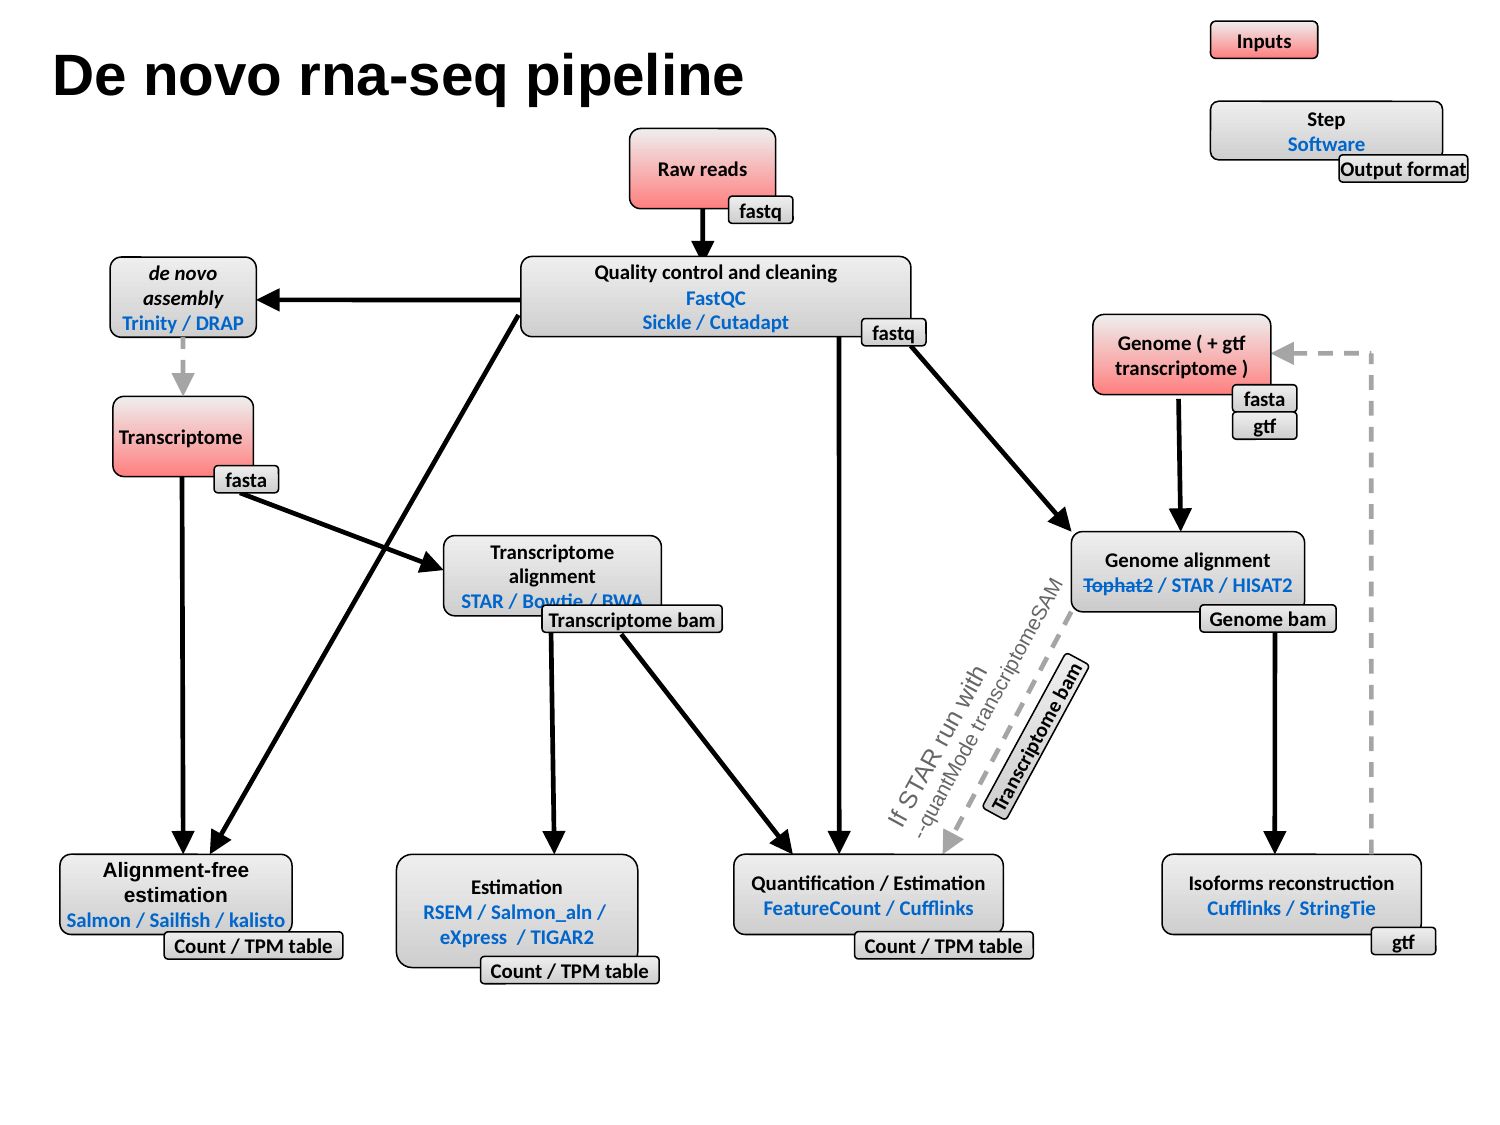

Inputs
De novo rna-seq pipeline
Step
Software
Raw reads
Output format
fastq
Quality control and cleaning
FastQC
Sickle / Cutadapt
de novo assembly
Trinity / DRAP
Genome ( + gtf transcriptome )
fastq
fasta
Transcriptome
gtf
fasta
Genome alignment
Tophat2 / STAR / HISAT2
Transcriptome alignment
STAR / Bowtie / BWA
Genome bam
Transcriptome bam
If STAR run with
--quantMode transcriptomeSAM
Transcriptome bam
Alignment-free estimation
Salmon / Sailfish / kalisto
Estimation
RSEM / Salmon_aln /
eXpress / TIGAR2
Quantification / Estimation
FeatureCount / Cufflinks
Isoforms reconstruction
Cufflinks / StringTie
gtf
Count / TPM table
Count / TPM table
Count / TPM table